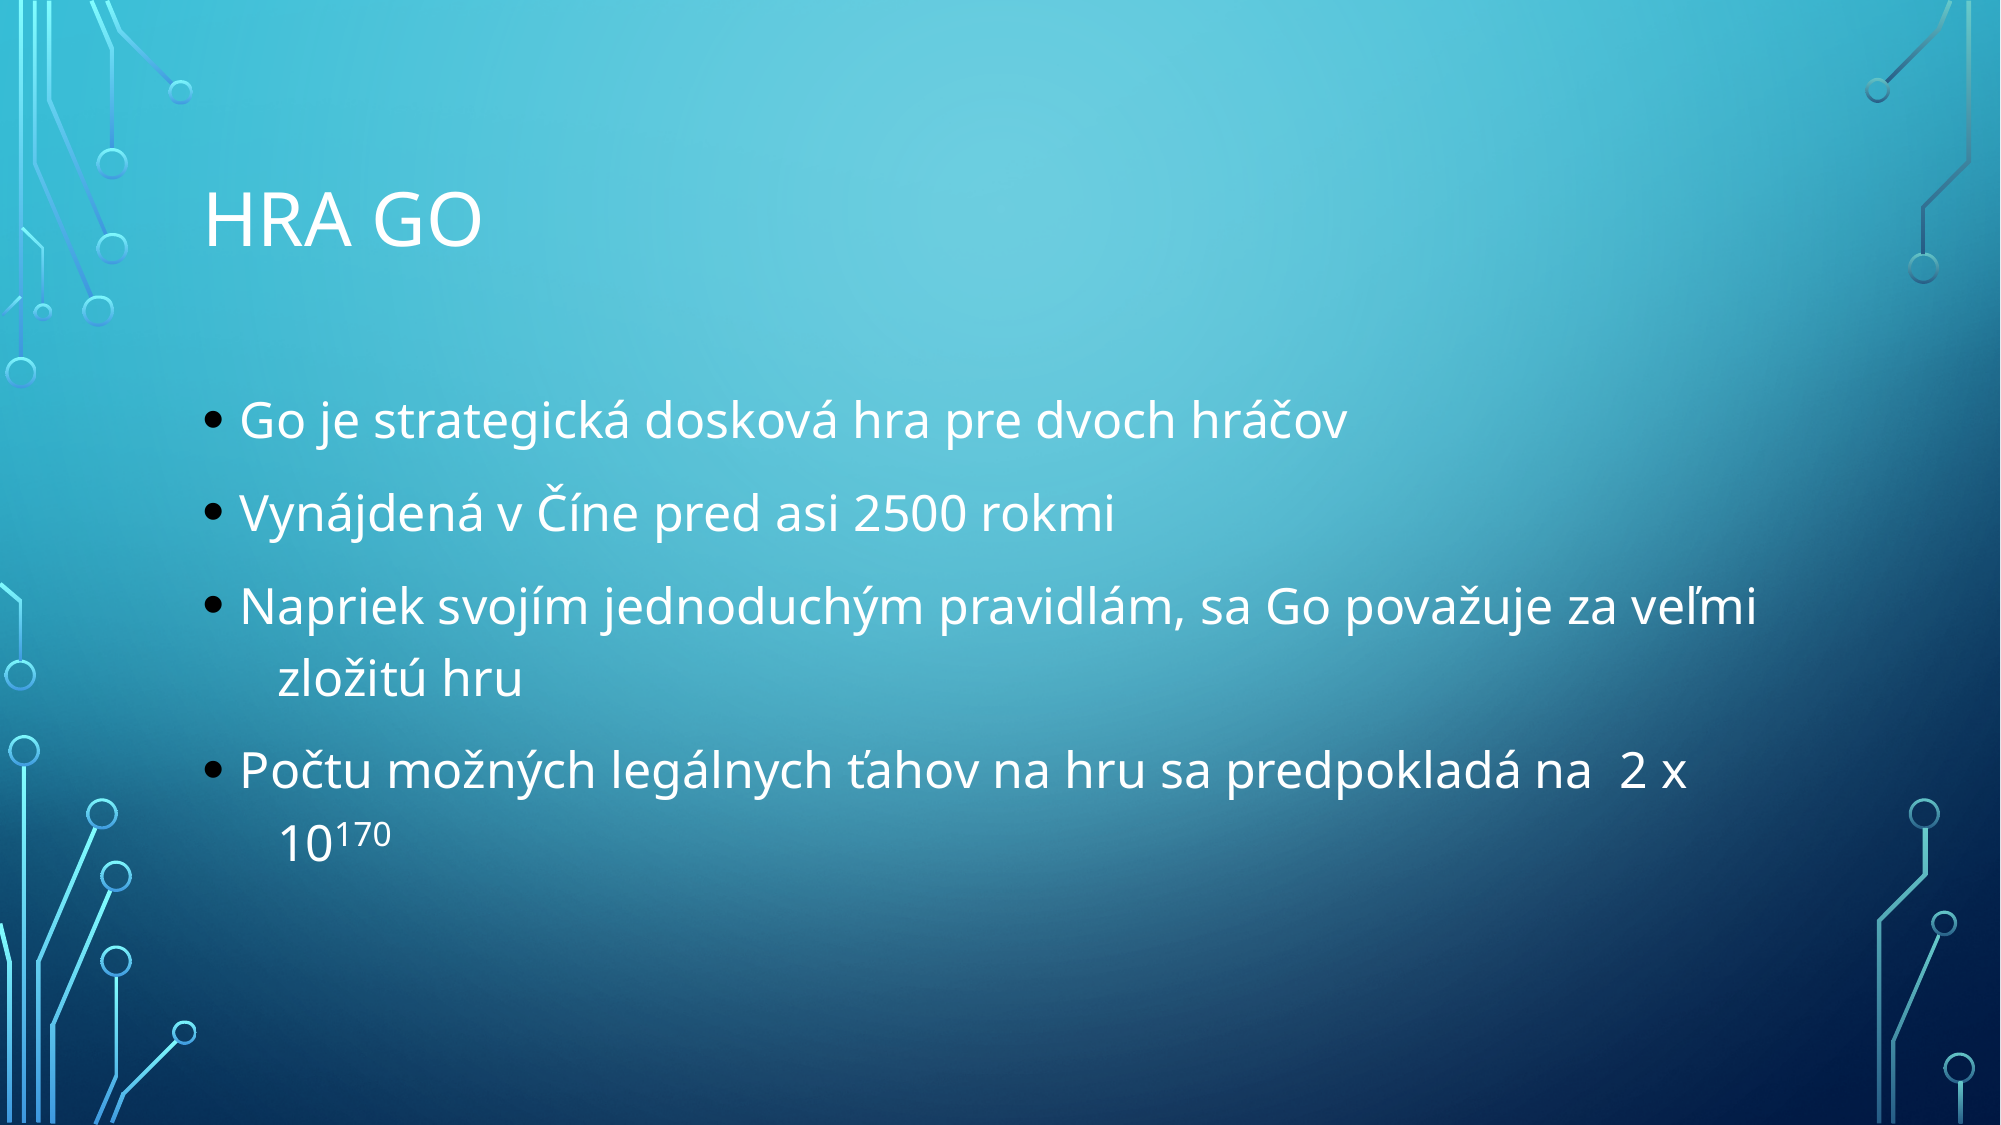

# Hra Go
Go je strategická dosková hra pre dvoch hráčov
Vynájdená v Číne pred asi 2500 rokmi
Napriek svojím jednoduchým pravidlám, sa Go považuje za veľmi zložitú hru
Počtu možných legálnych ťahov na hru sa predpokladá na  2 x 10170